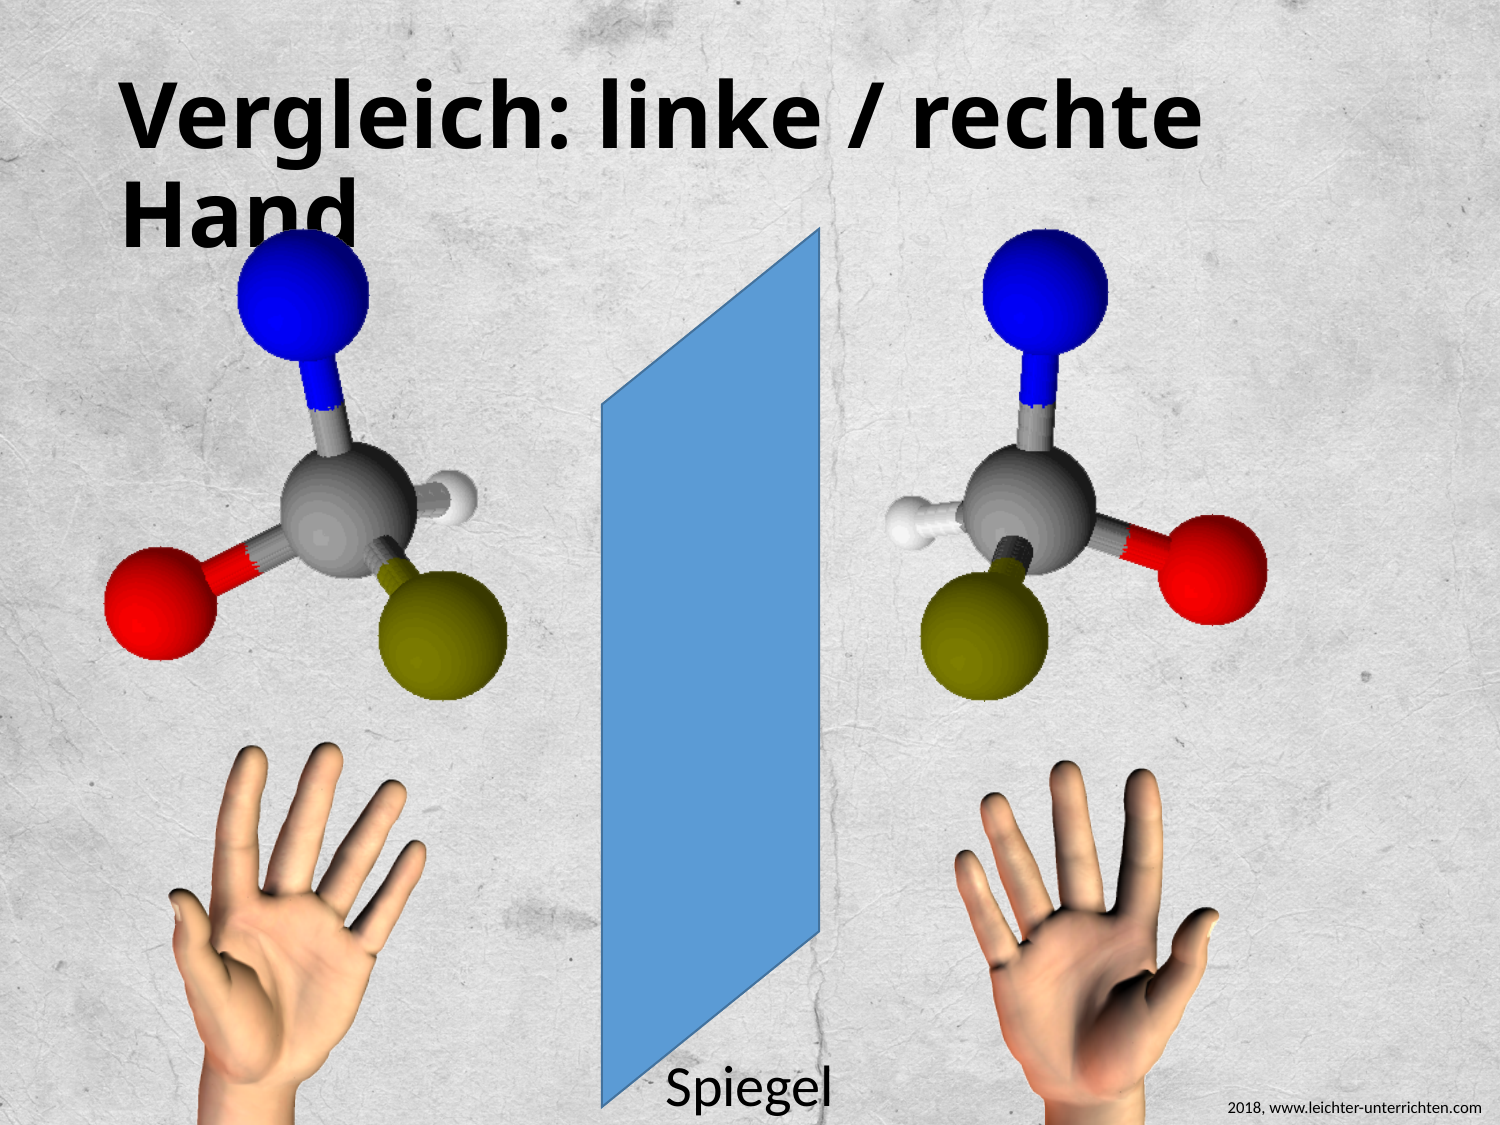

# Vergleich: linke / rechte Hand
Spiegel